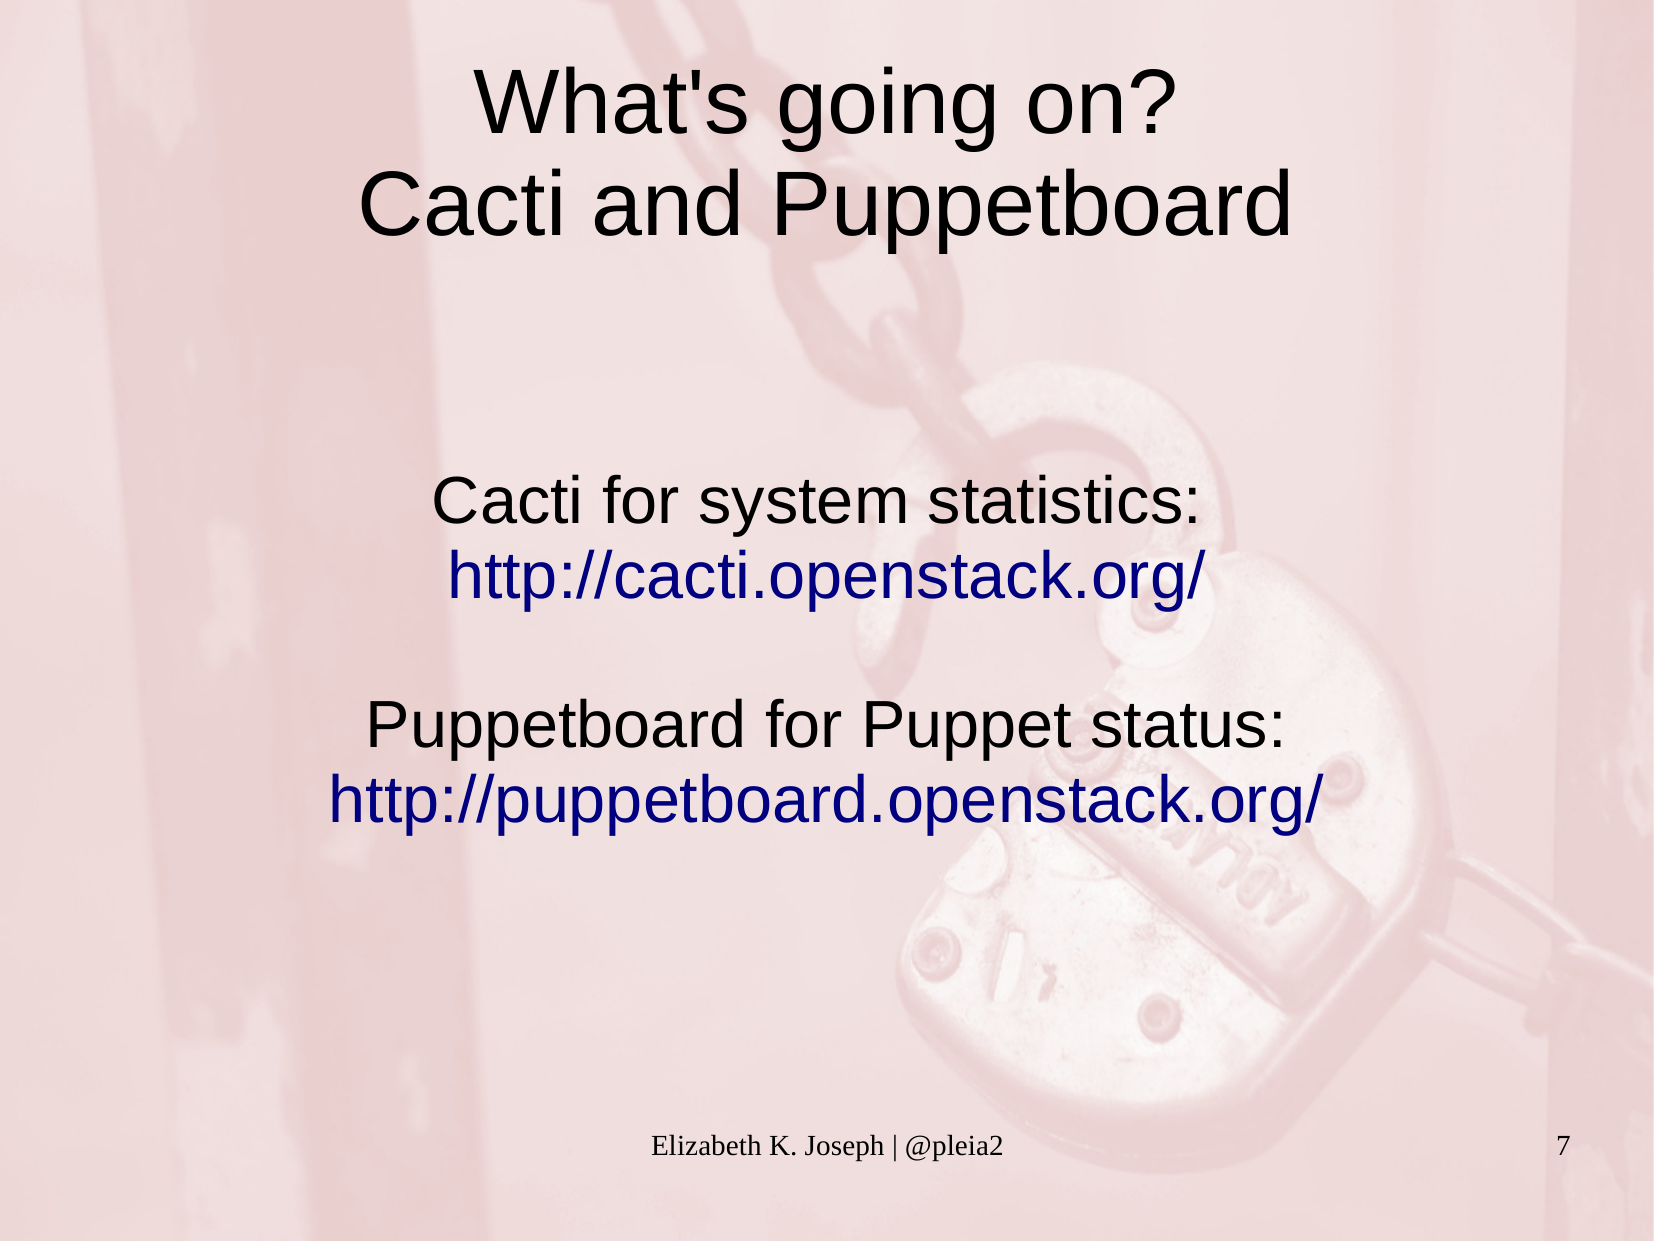

# What's going on? Cacti and Puppetboard
Cacti for system statistics: http://cacti.openstack.org/
Puppetboard for Puppet status:
http://puppetboard.openstack.org/
Elizabeth K. Joseph | @pleia2
7